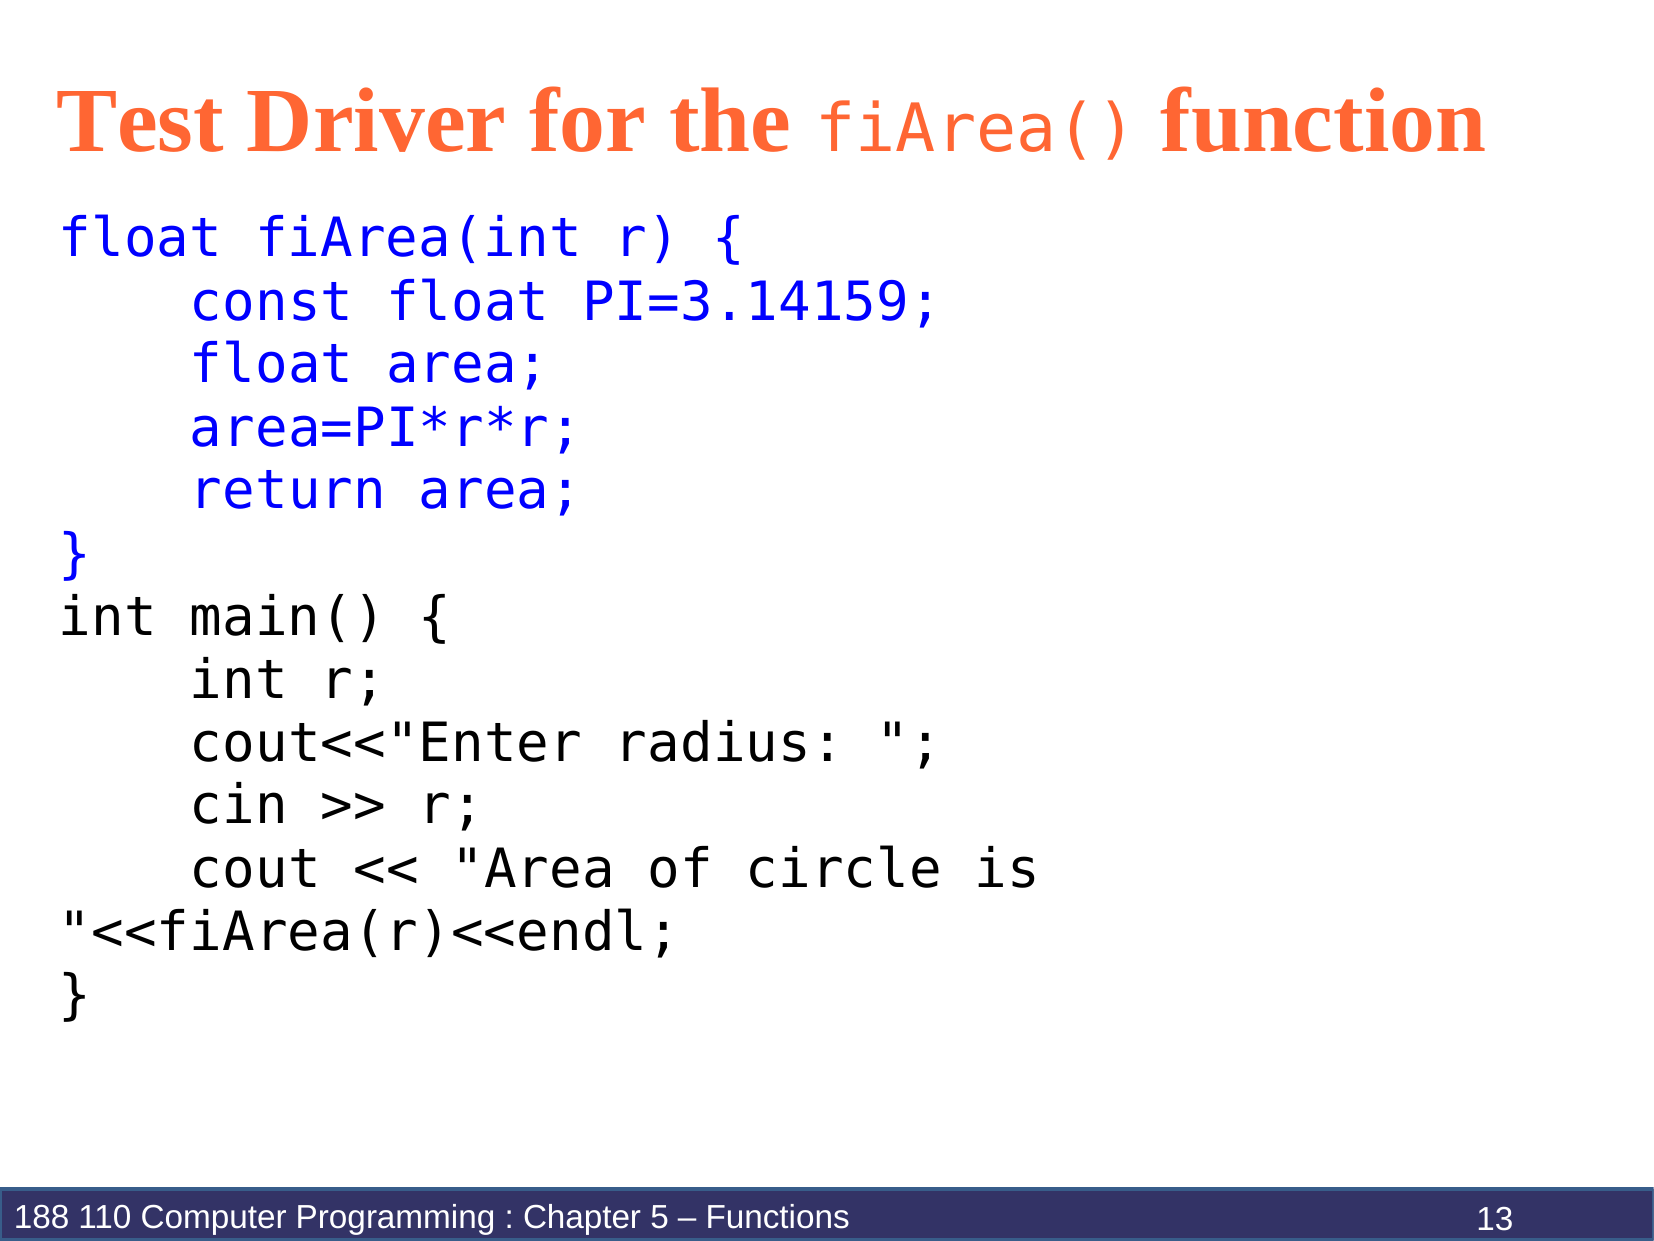

# Test Driver for the fiArea() function
float fiArea(int r) {
 const float PI=3.14159;
 float area;
 area=PI*r*r;
 return area;
}
int main() {
 int r;
 cout<<"Enter radius: ";
 cin >> r;
 cout << "Area of circle is "<<fiArea(r)<<endl;
}